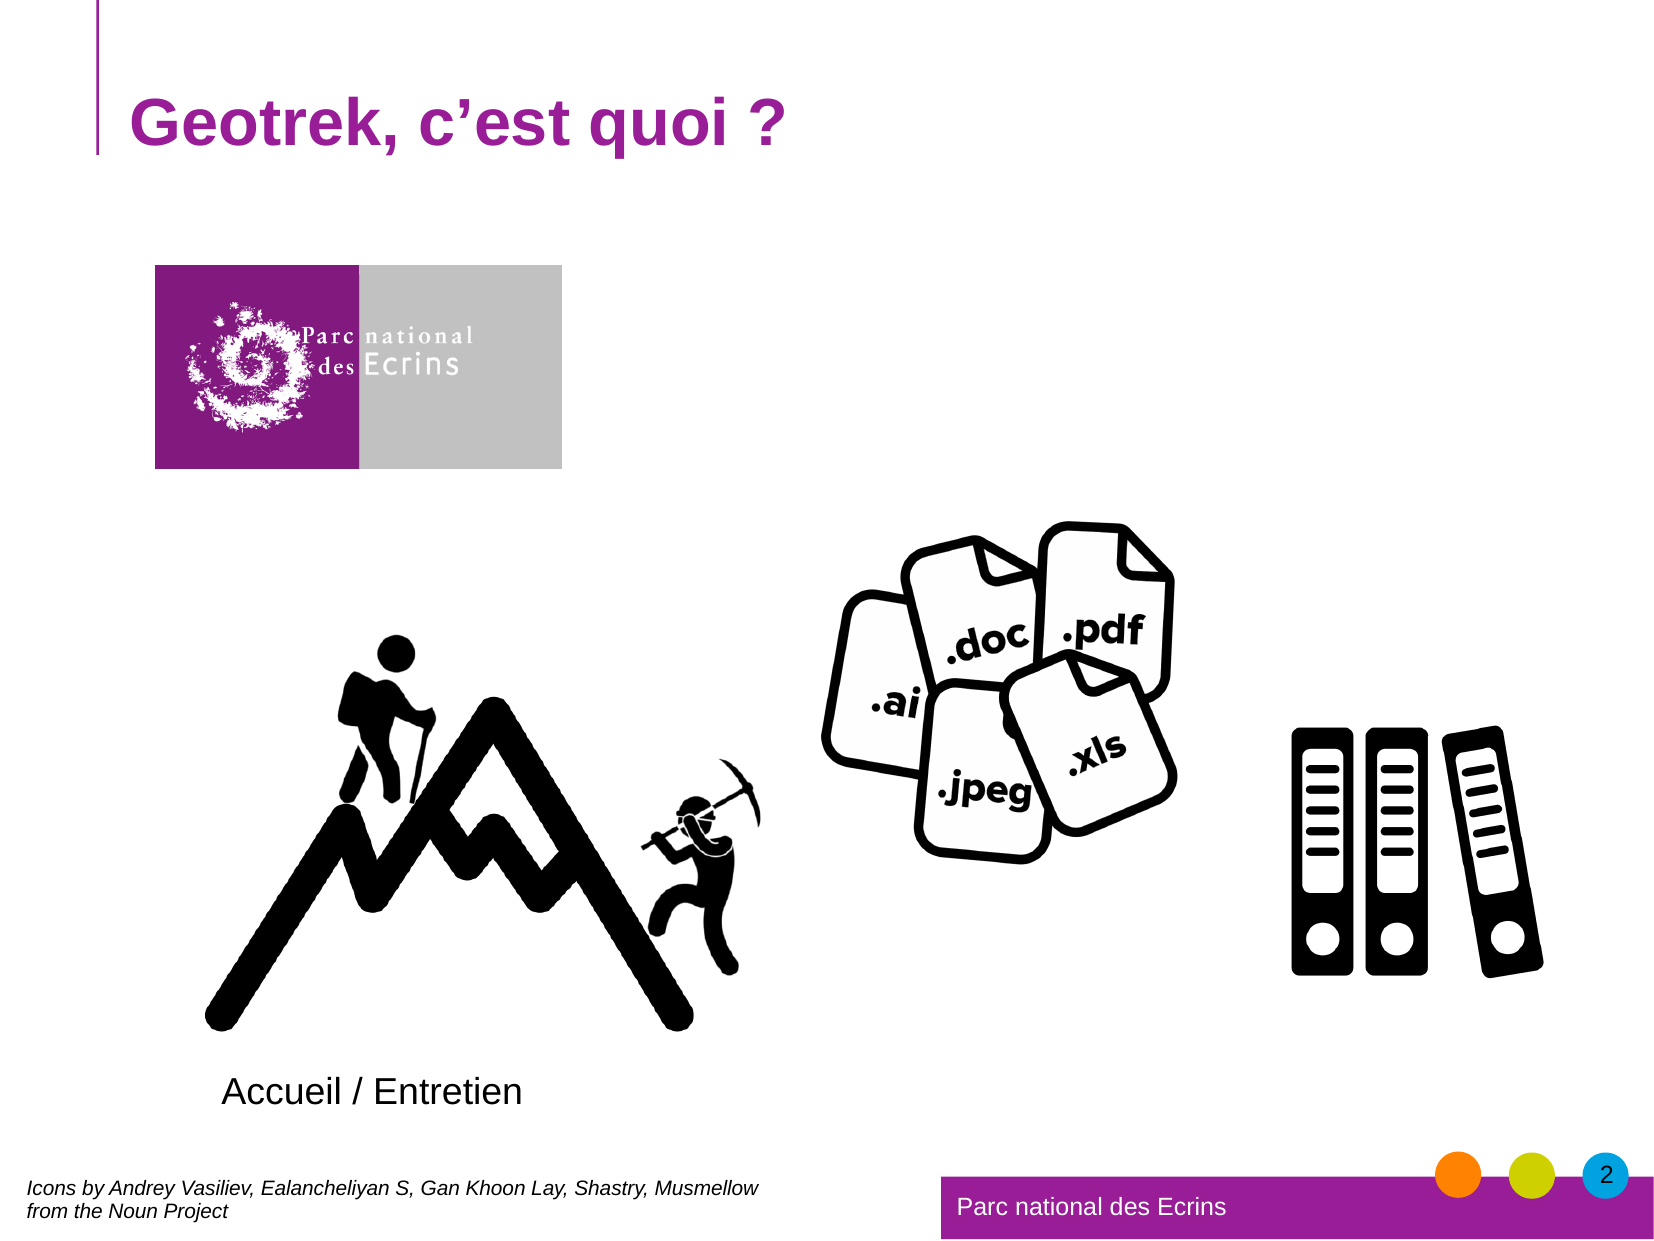

# Geotrek, c’est quoi ?
Accueil / Entretien
Icons by Andrey Vasiliev, Ealancheliyan S, Gan Khoon Lay, Shastry, Musmellow
from the Noun Project